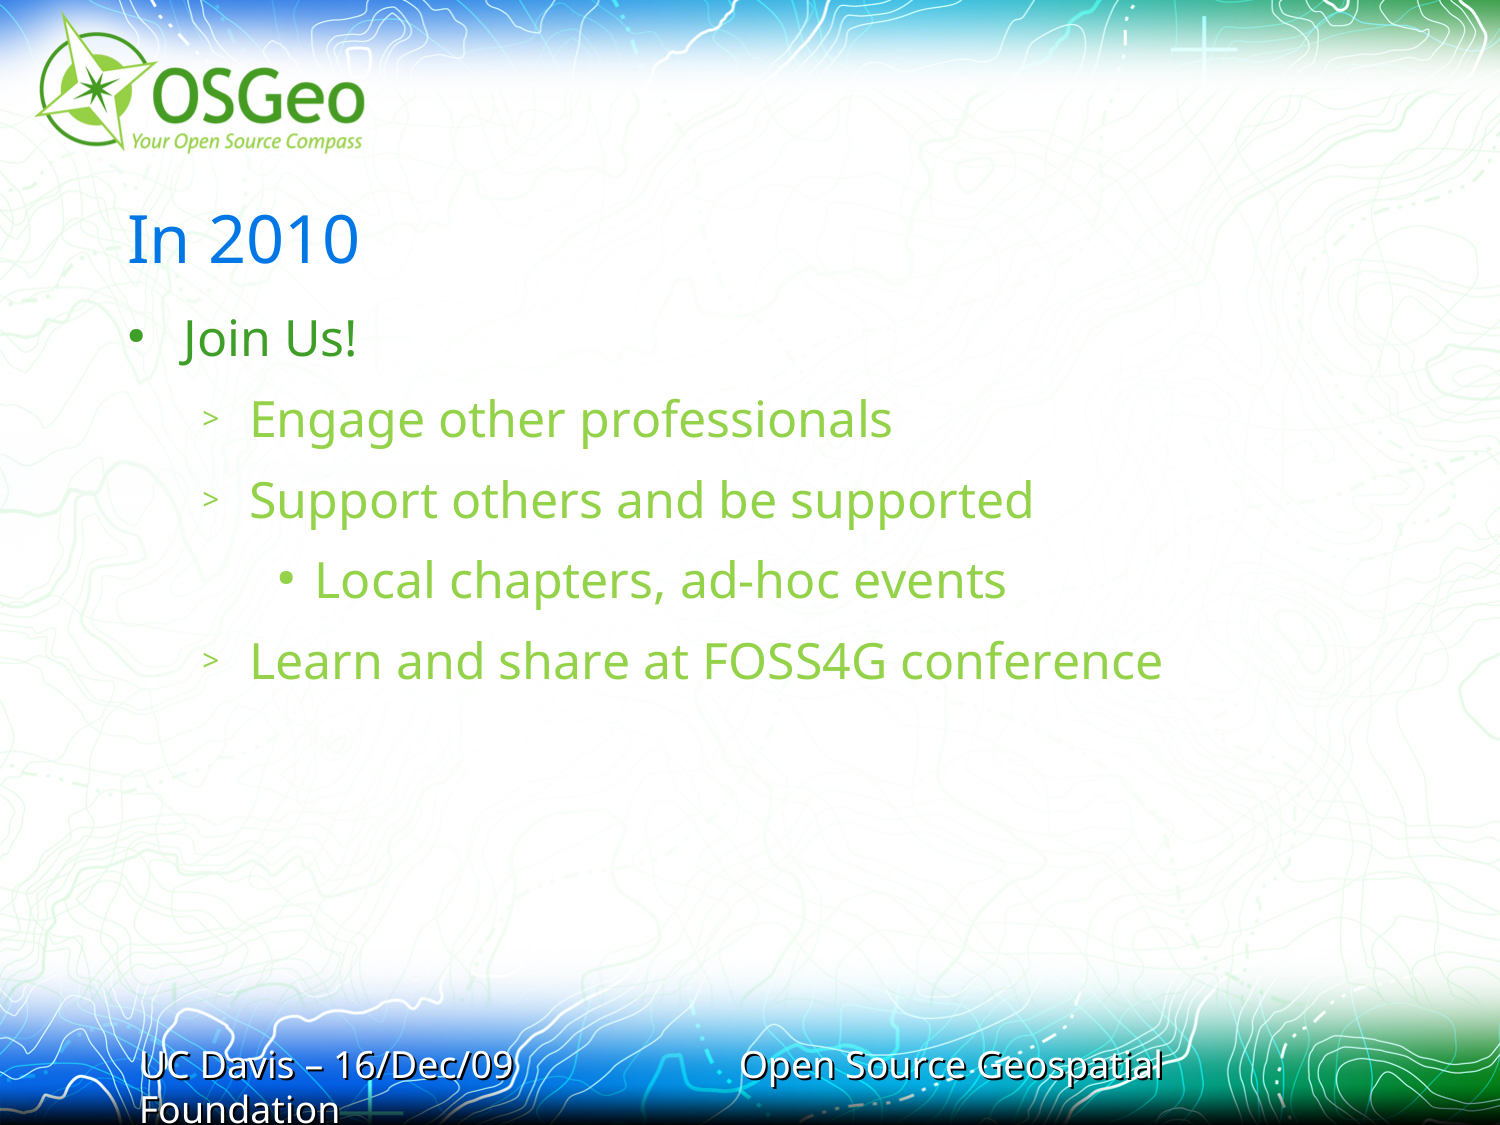

# In 2010
Join Us!
Engage other professionals
Support others and be supported
Local chapters, ad-hoc events
Learn and share at FOSS4G conference